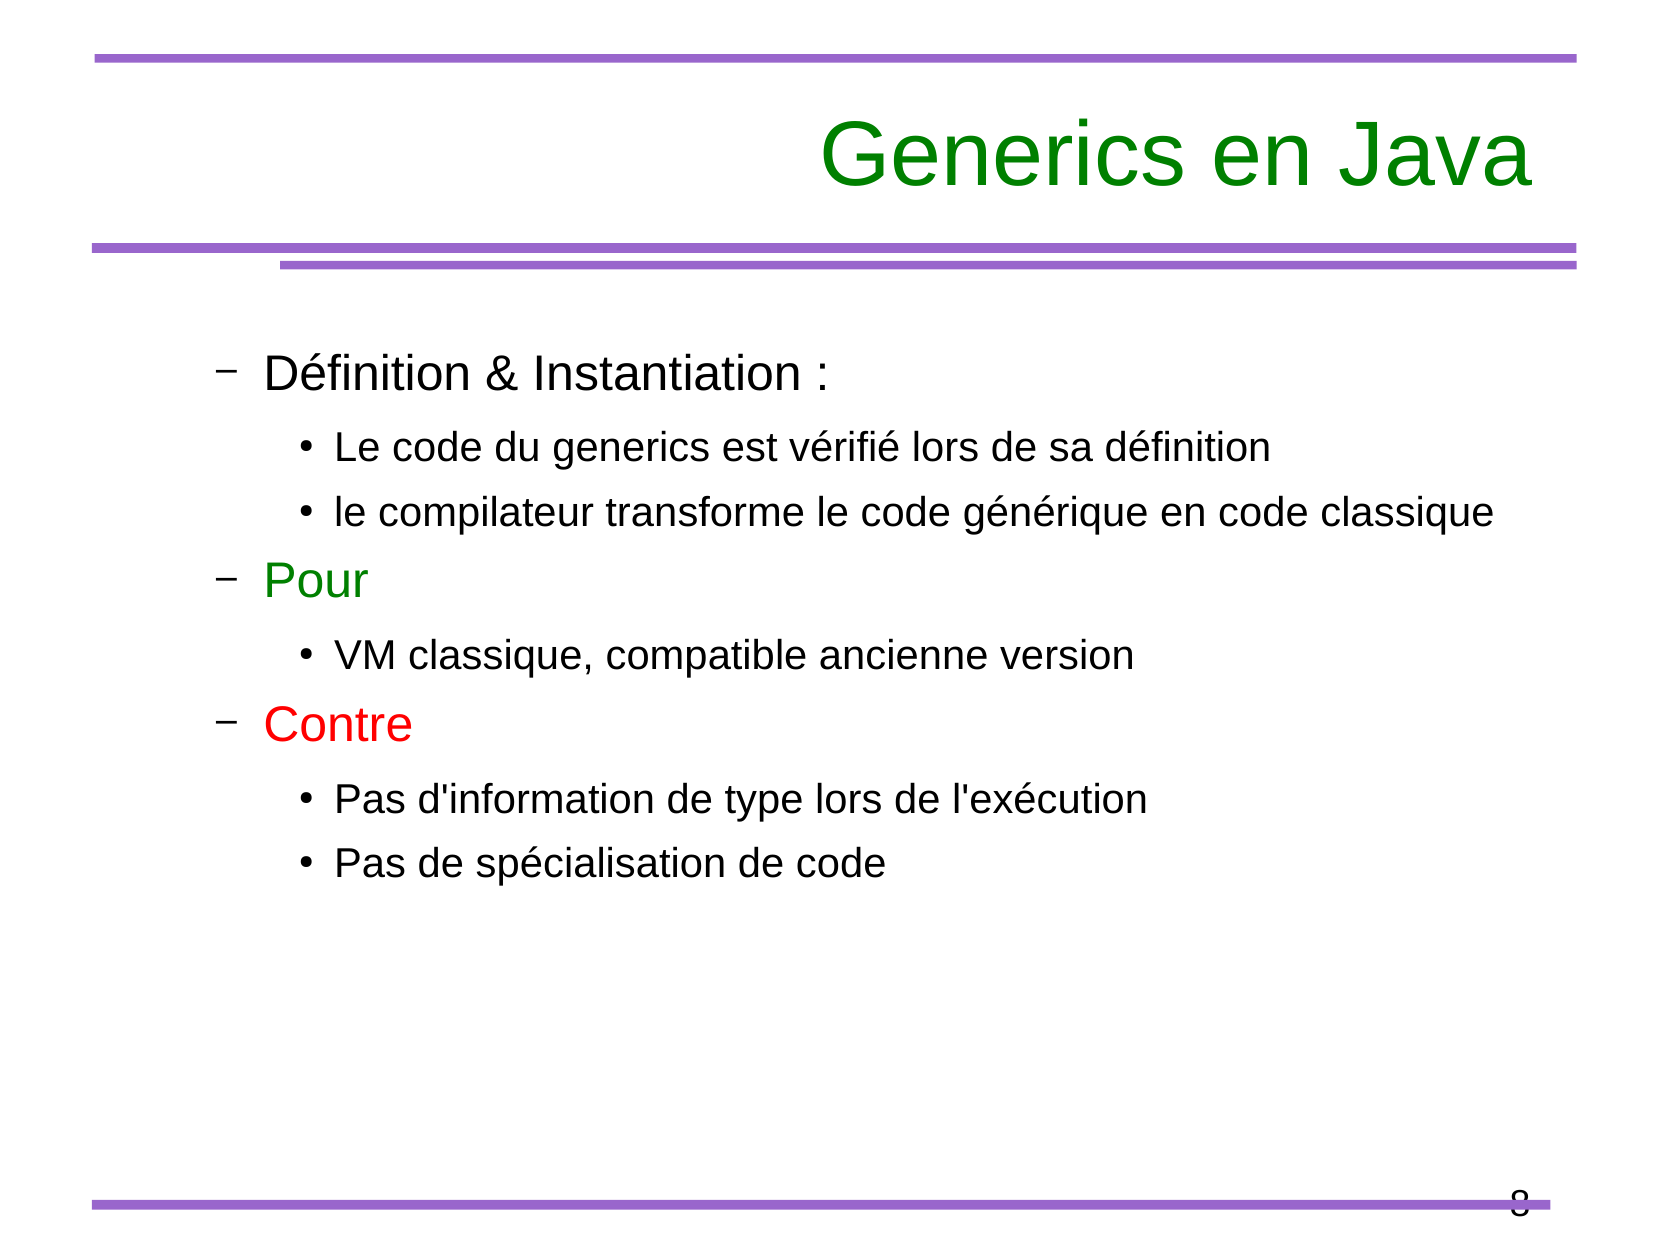

# Generics en Java
Définition & Instantiation :
Le code du generics est vérifié lors de sa définition
le compilateur transforme le code générique en code classique
Pour
VM classique, compatible ancienne version
Contre
Pas d'information de type lors de l'exécution
Pas de spécialisation de code